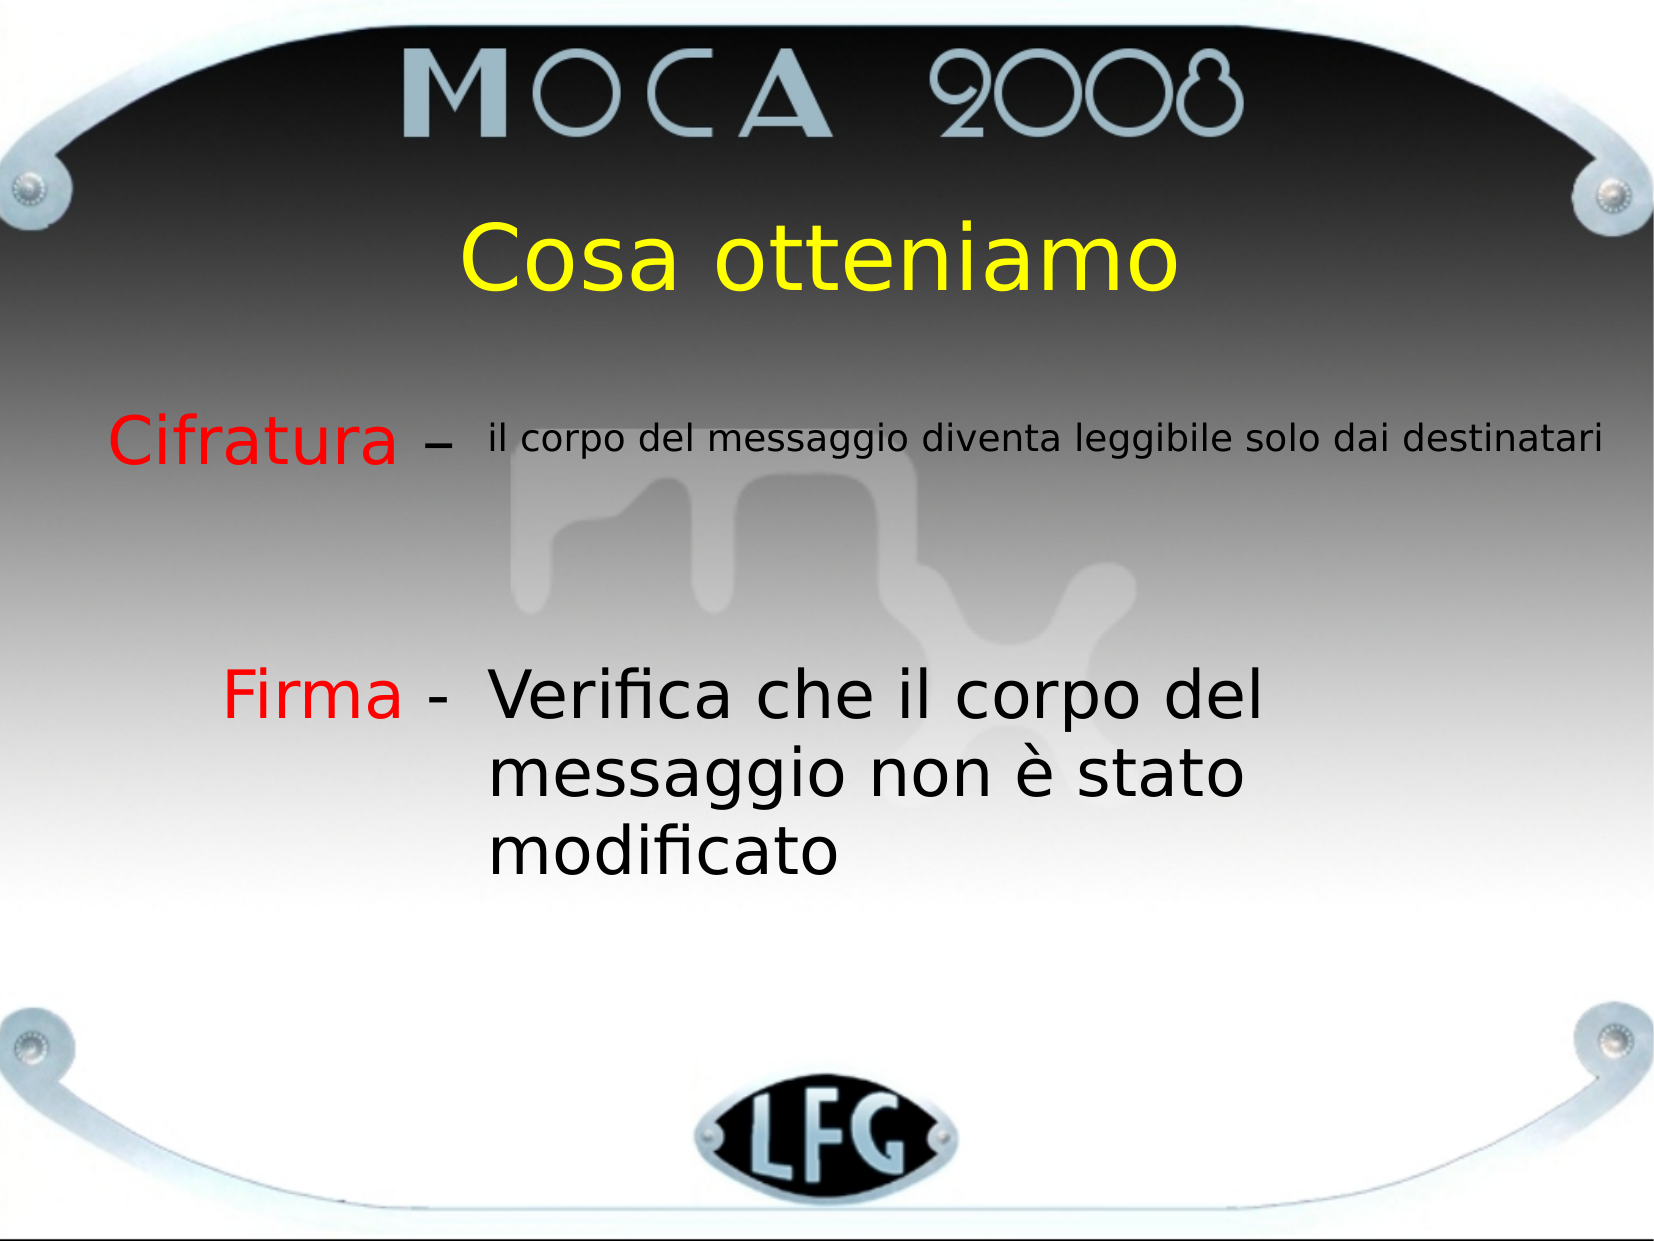

# Cosa otteniamo
Cifratura –
il corpo del messaggio diventa leggibile solo dai destinatari
Firma -
Verifica che il corpo del messaggio non è stato modificato